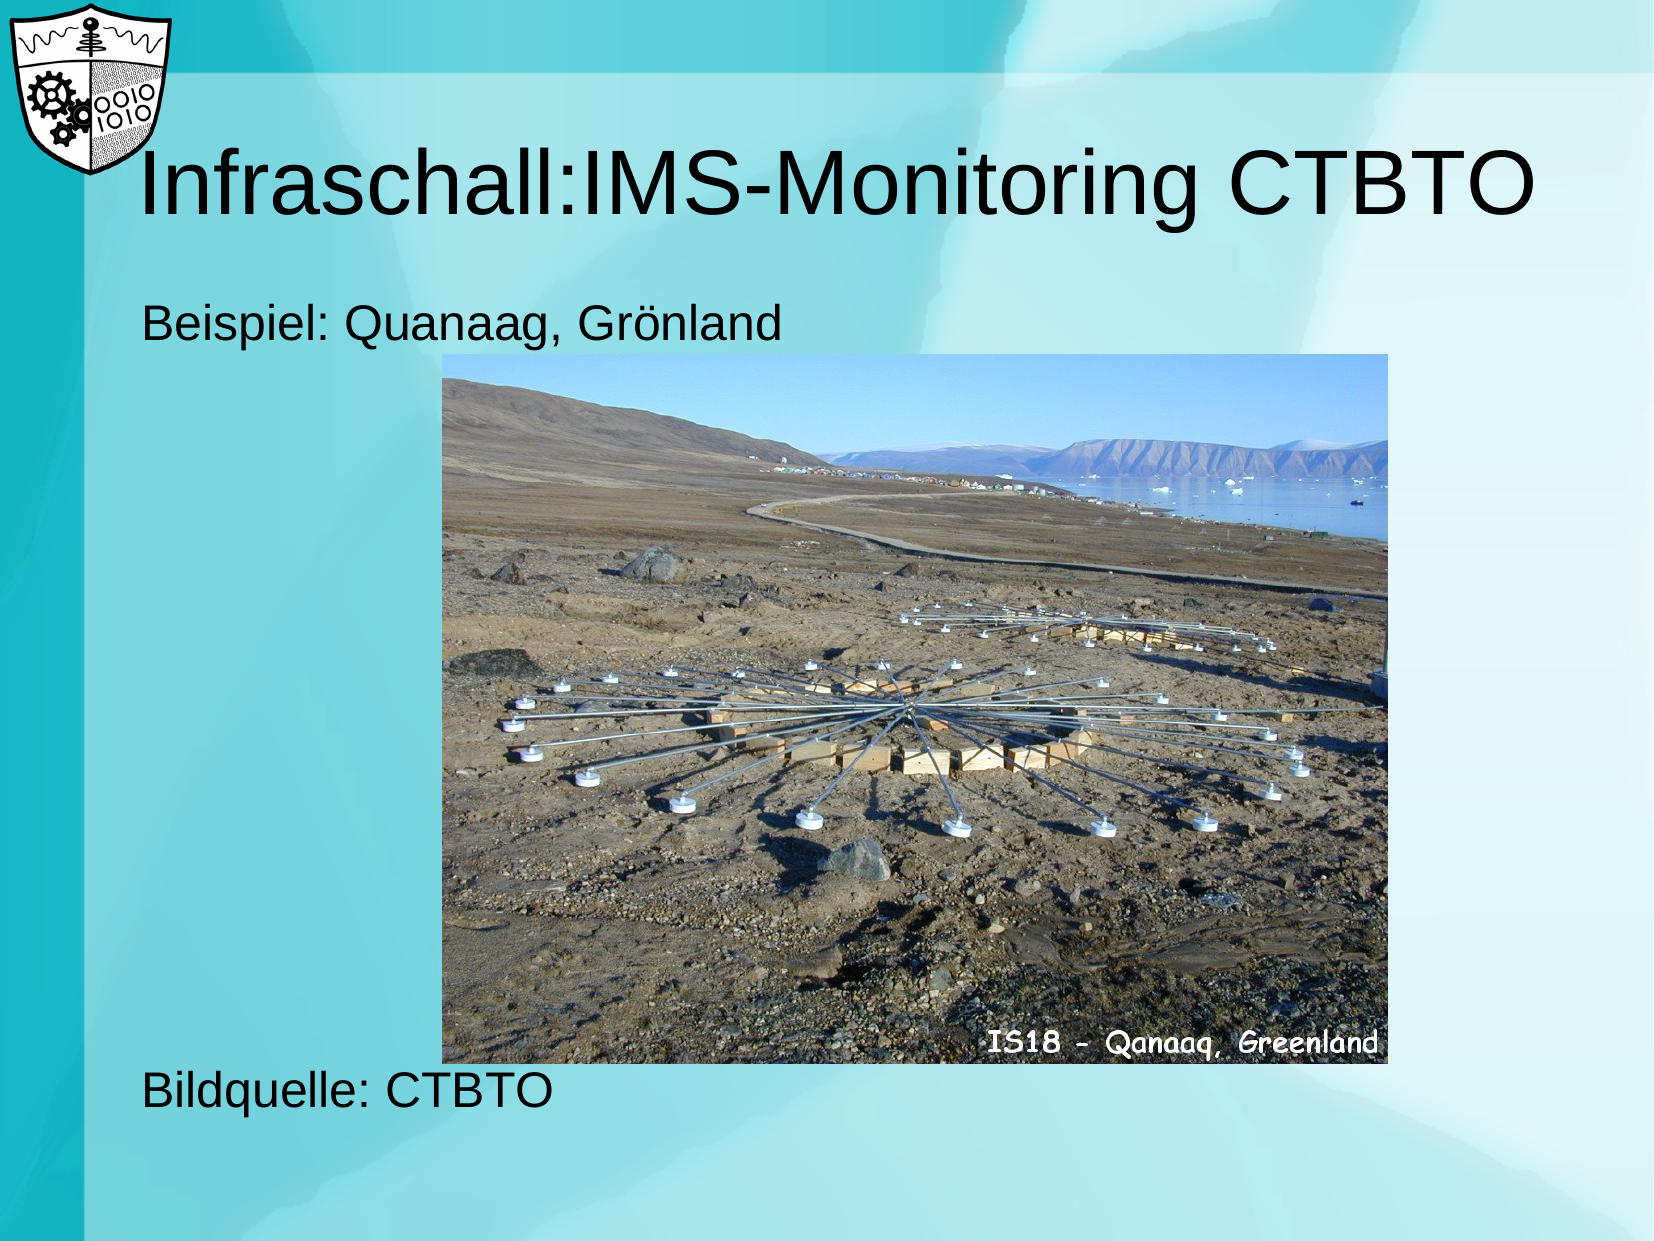

# Infraschall:IMS-Monitoring CTBTO
Beispiel: Quanaag, Grönland
Bildquelle: CTBTO